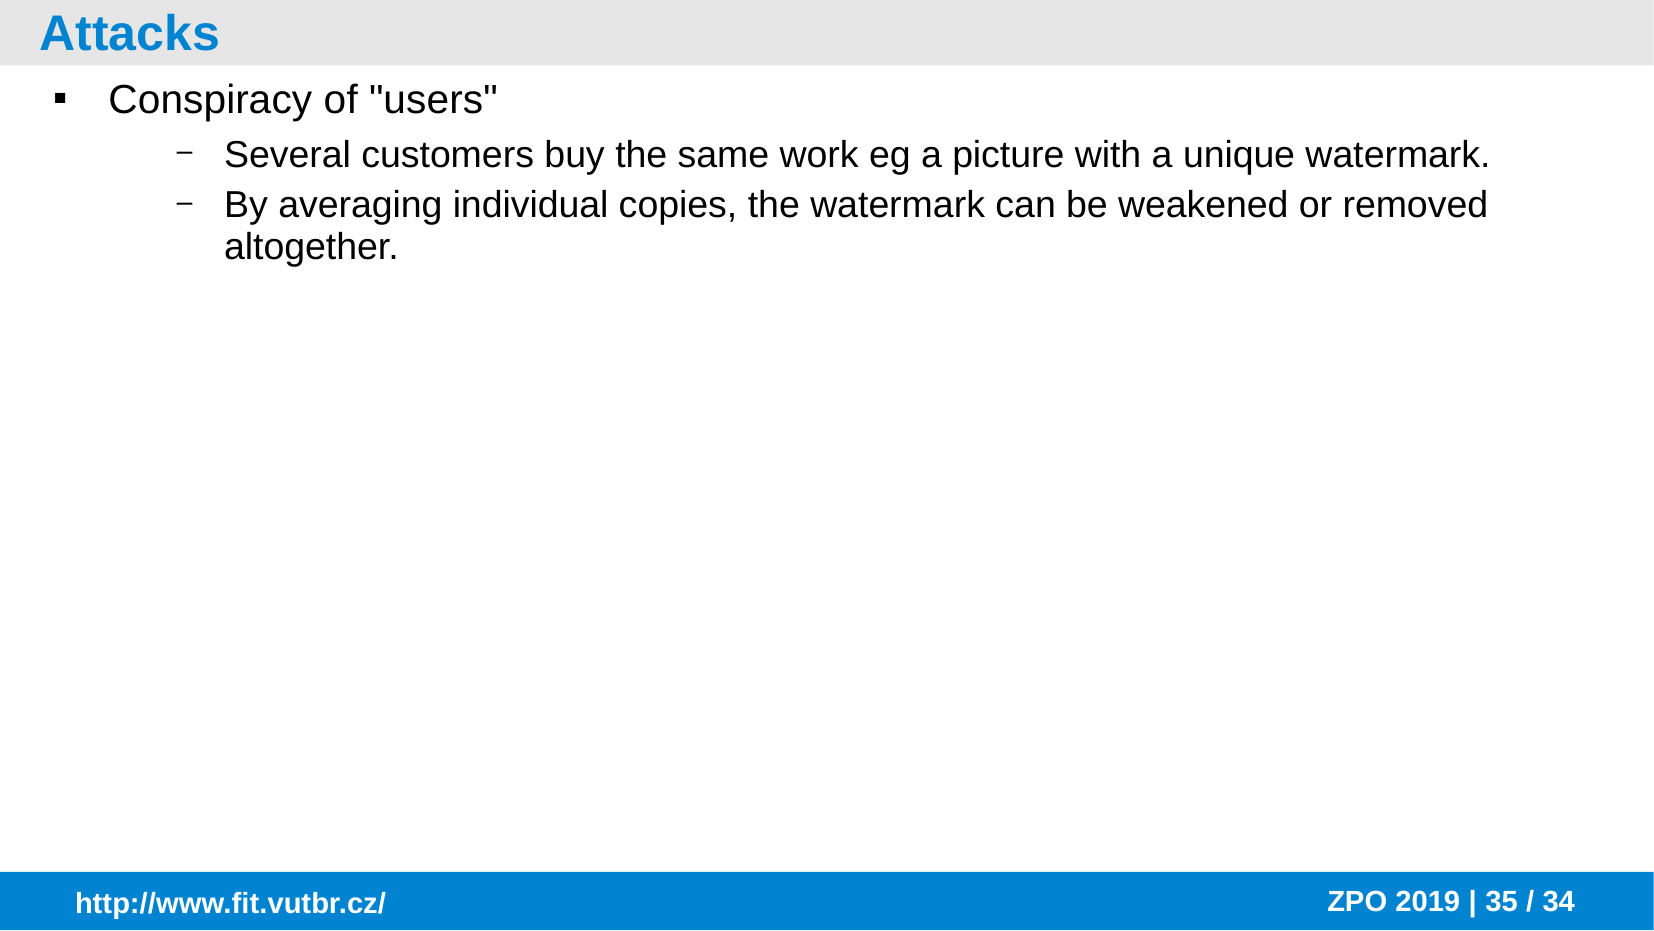

# Attacks
Conspiracy of "users"
Several customers buy the same work eg a picture with a unique watermark.
By averaging individual copies, the watermark can be weakened or removed altogether.